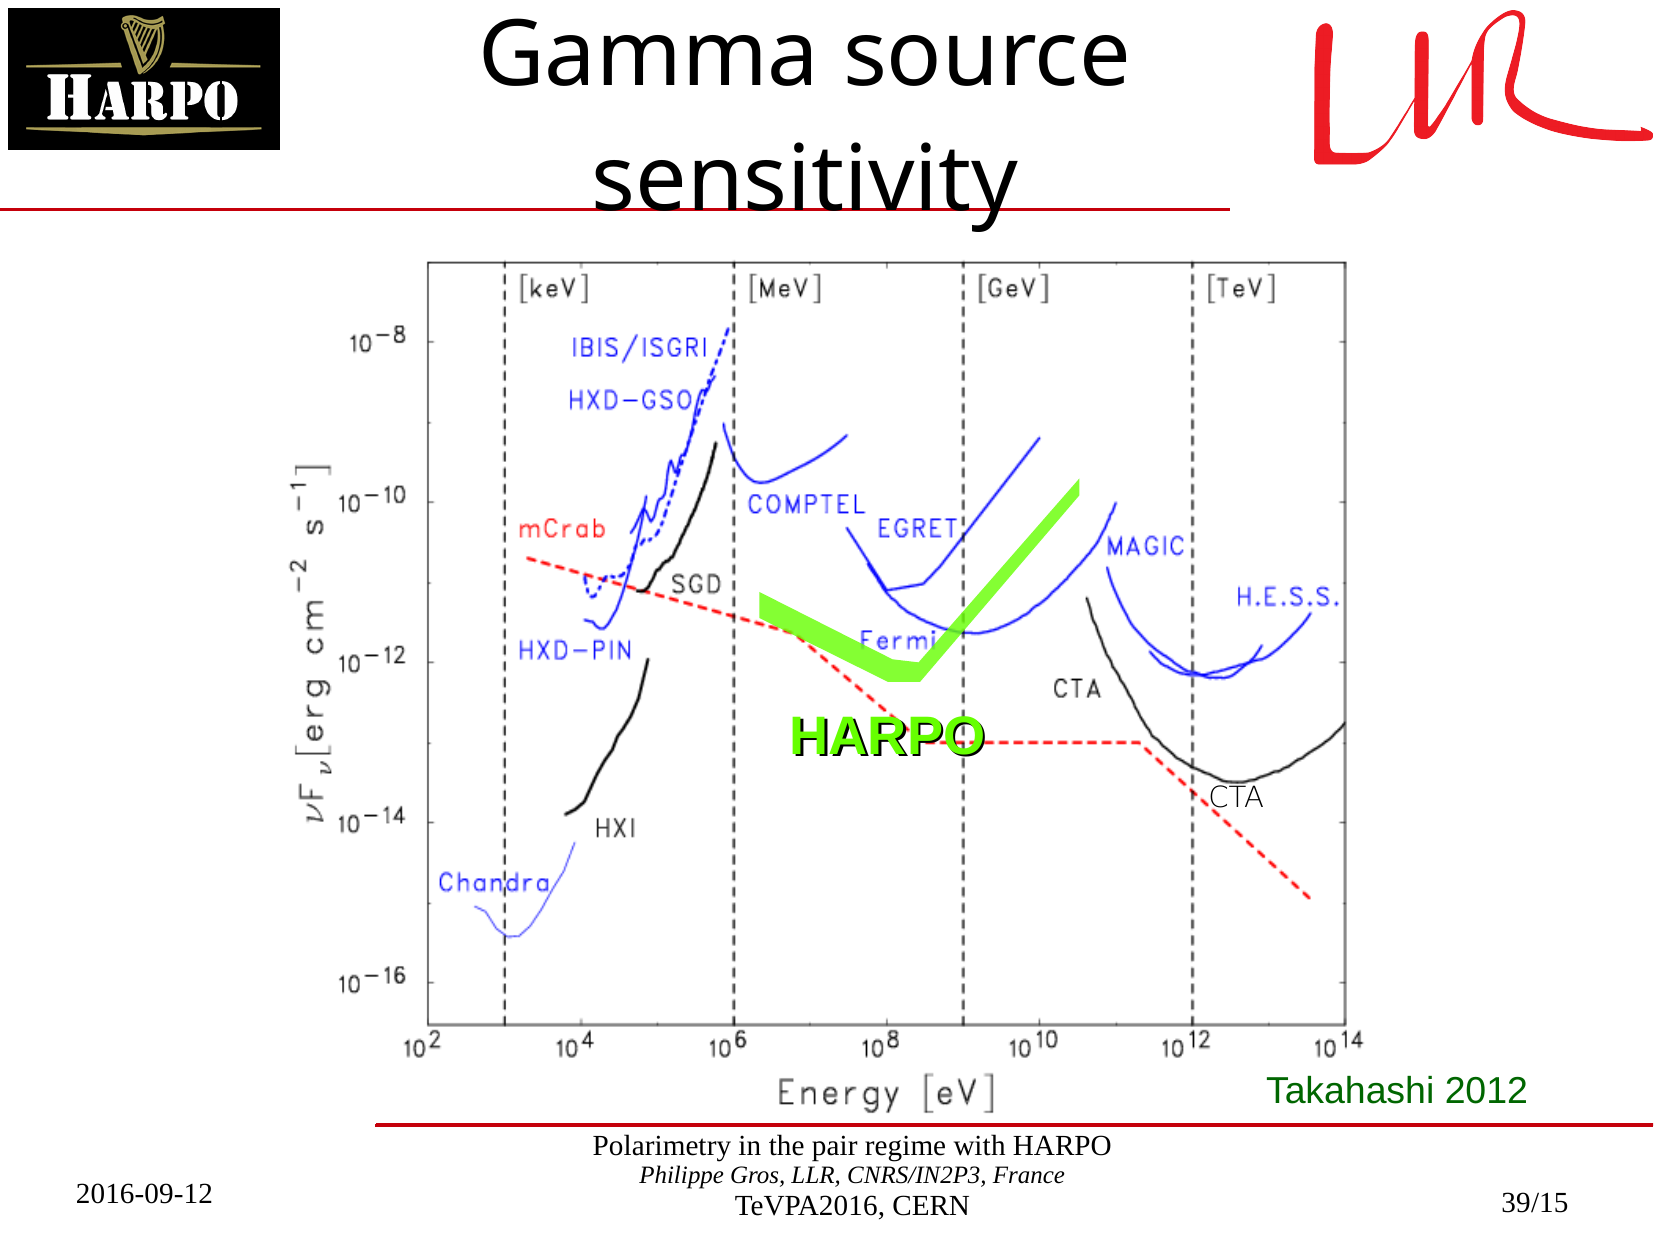

# Gamma source sensitivity
HARPO
CTA
Takahashi 2012
2016-09-12
39